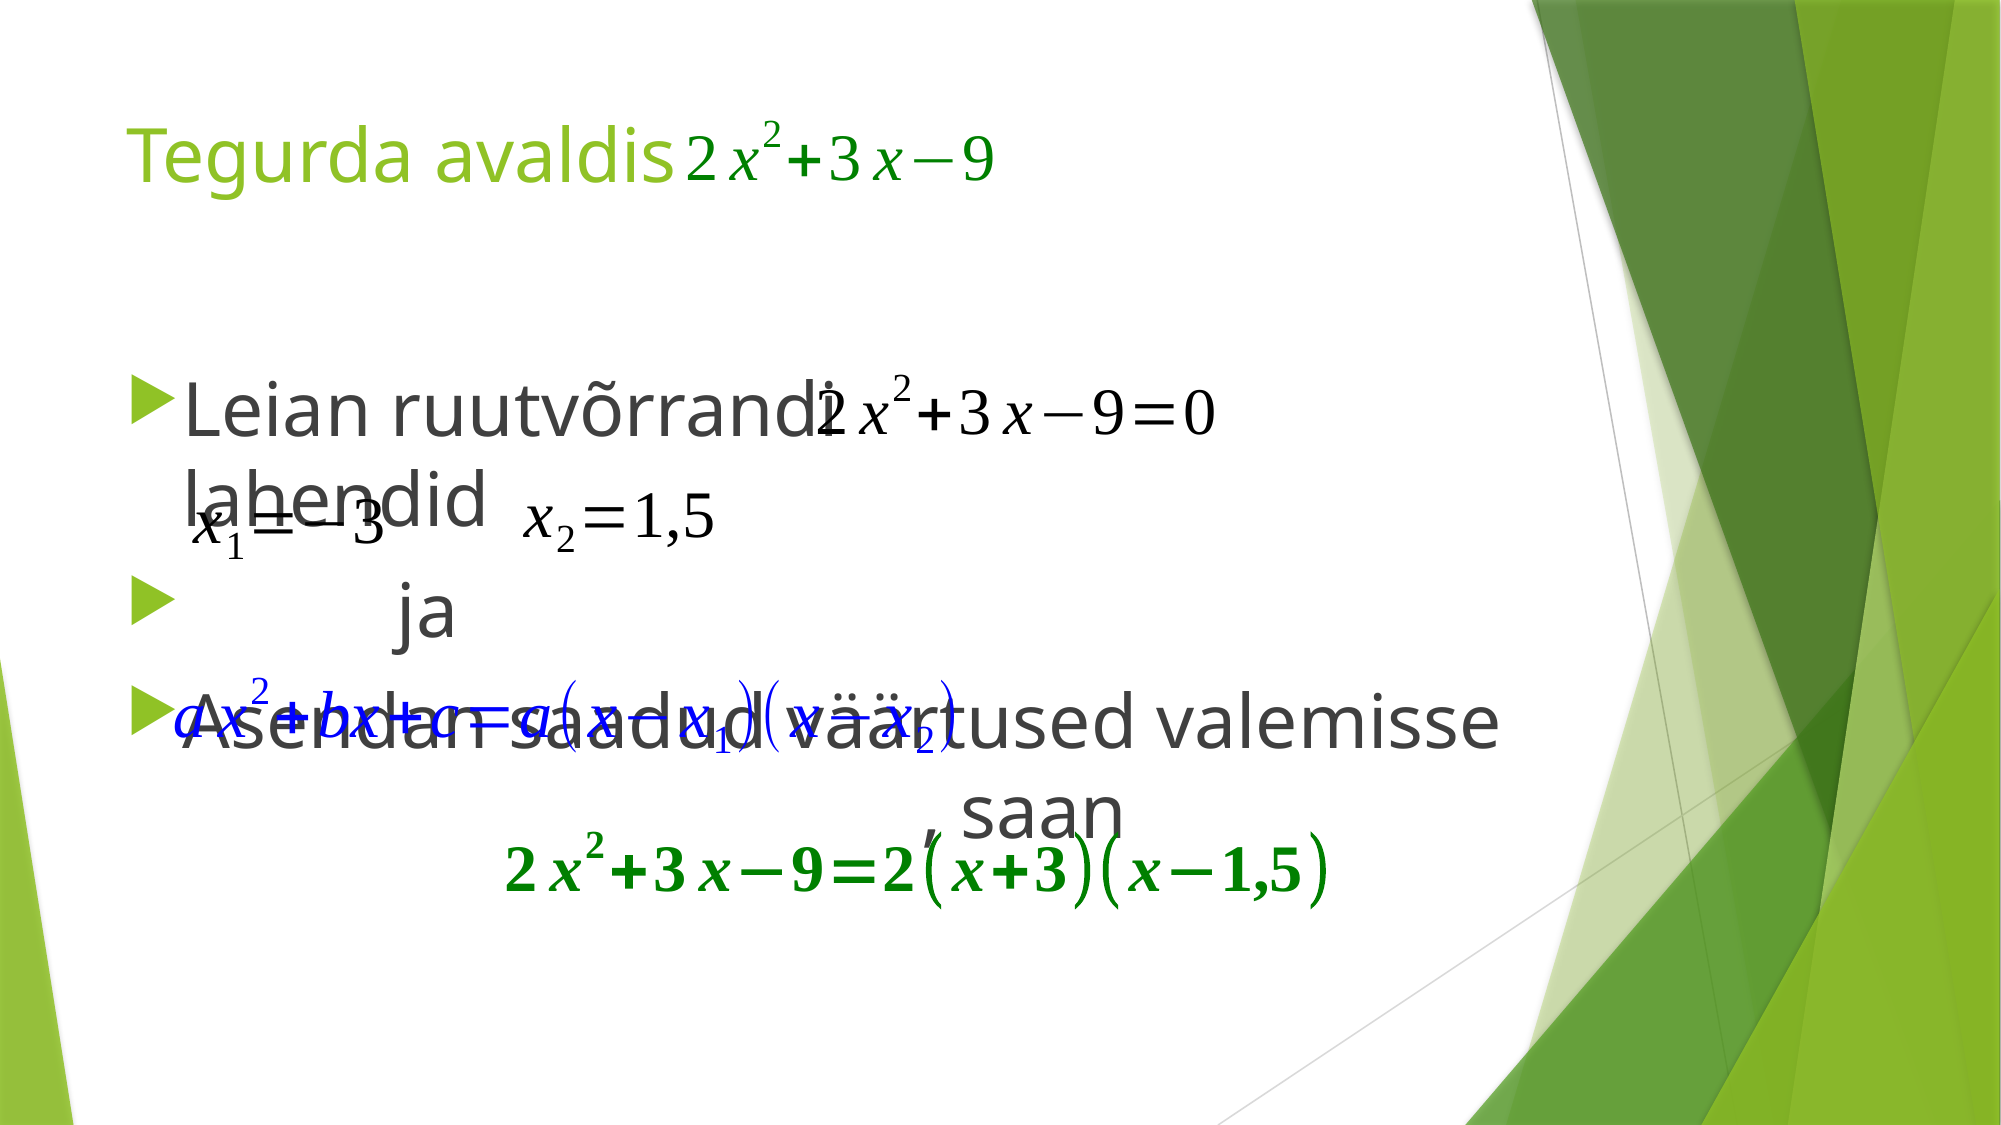

# Tegurda avaldis
Leian ruutvõrrandi 				 		 lahendid
 ja
Asendan saadud väärtused valemisse , saan